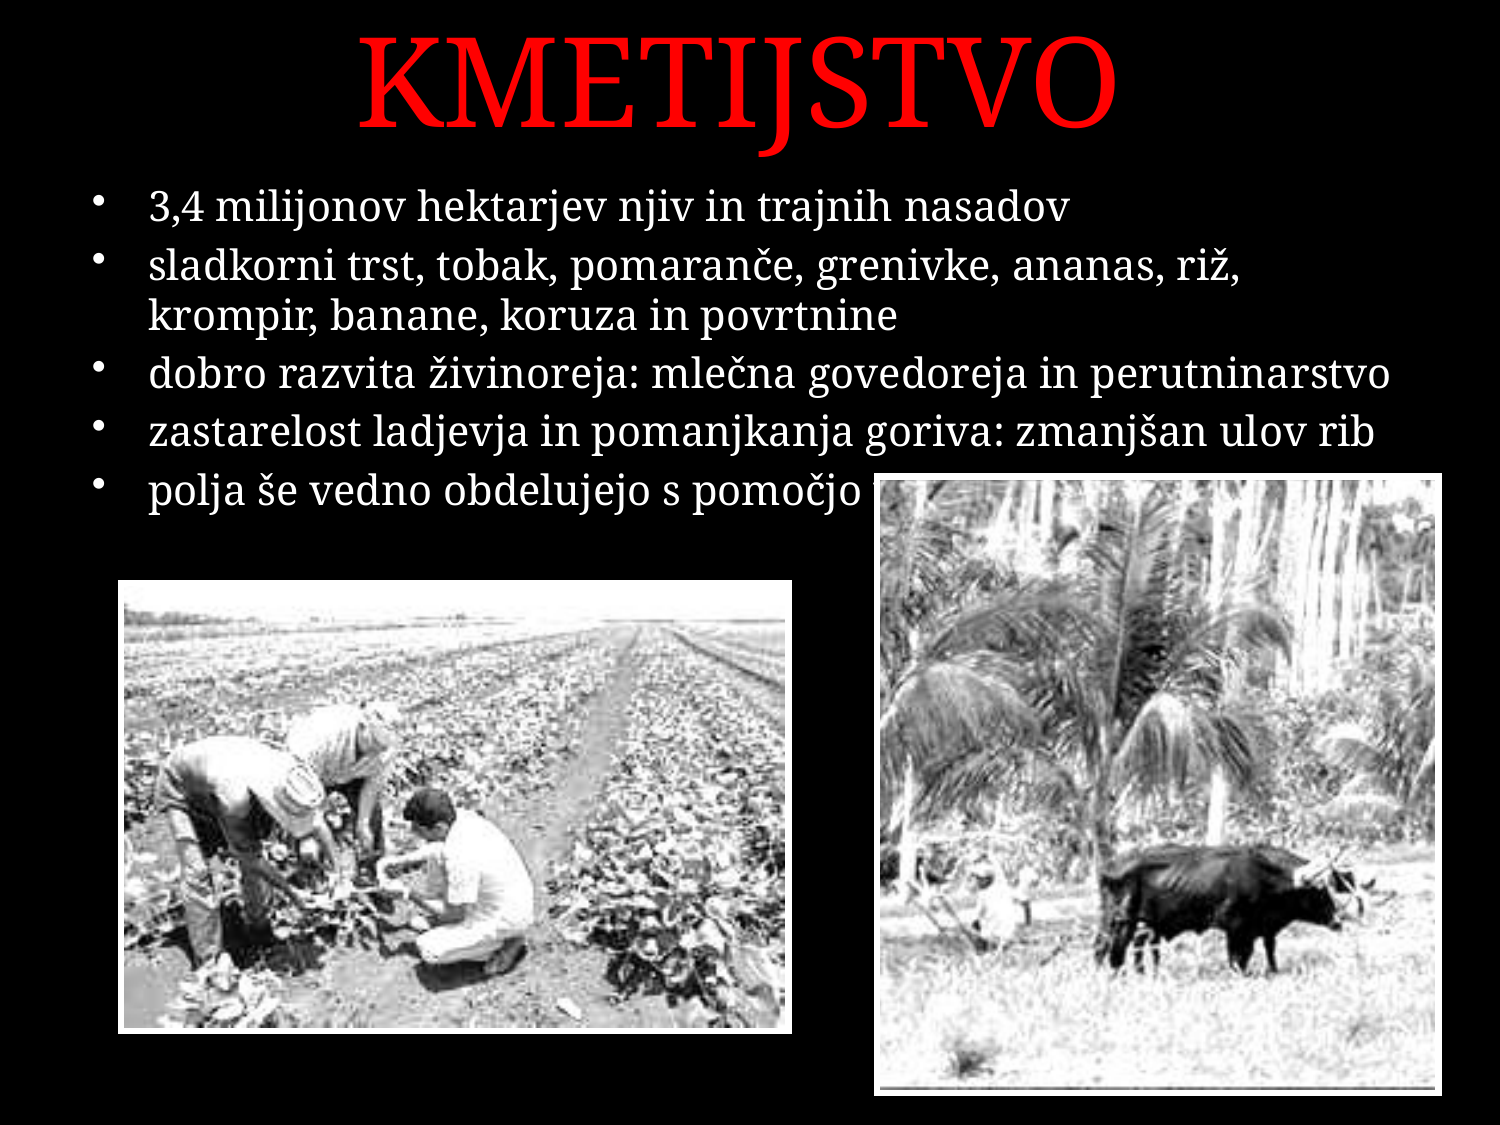

# KMETIJSTVO
3,4 milijonov hektarjev njiv in trajnih nasadov
sladkorni trst, tobak, pomaranče, grenivke, ananas, riž, krompir, banane, koruza in povrtnine
dobro razvita živinoreja: mlečna govedoreja in perutninarstvo
zastarelost ladjevja in pomanjkanja goriva: zmanjšan ulov rib
polja še vedno obdelujejo s pomočjo volov